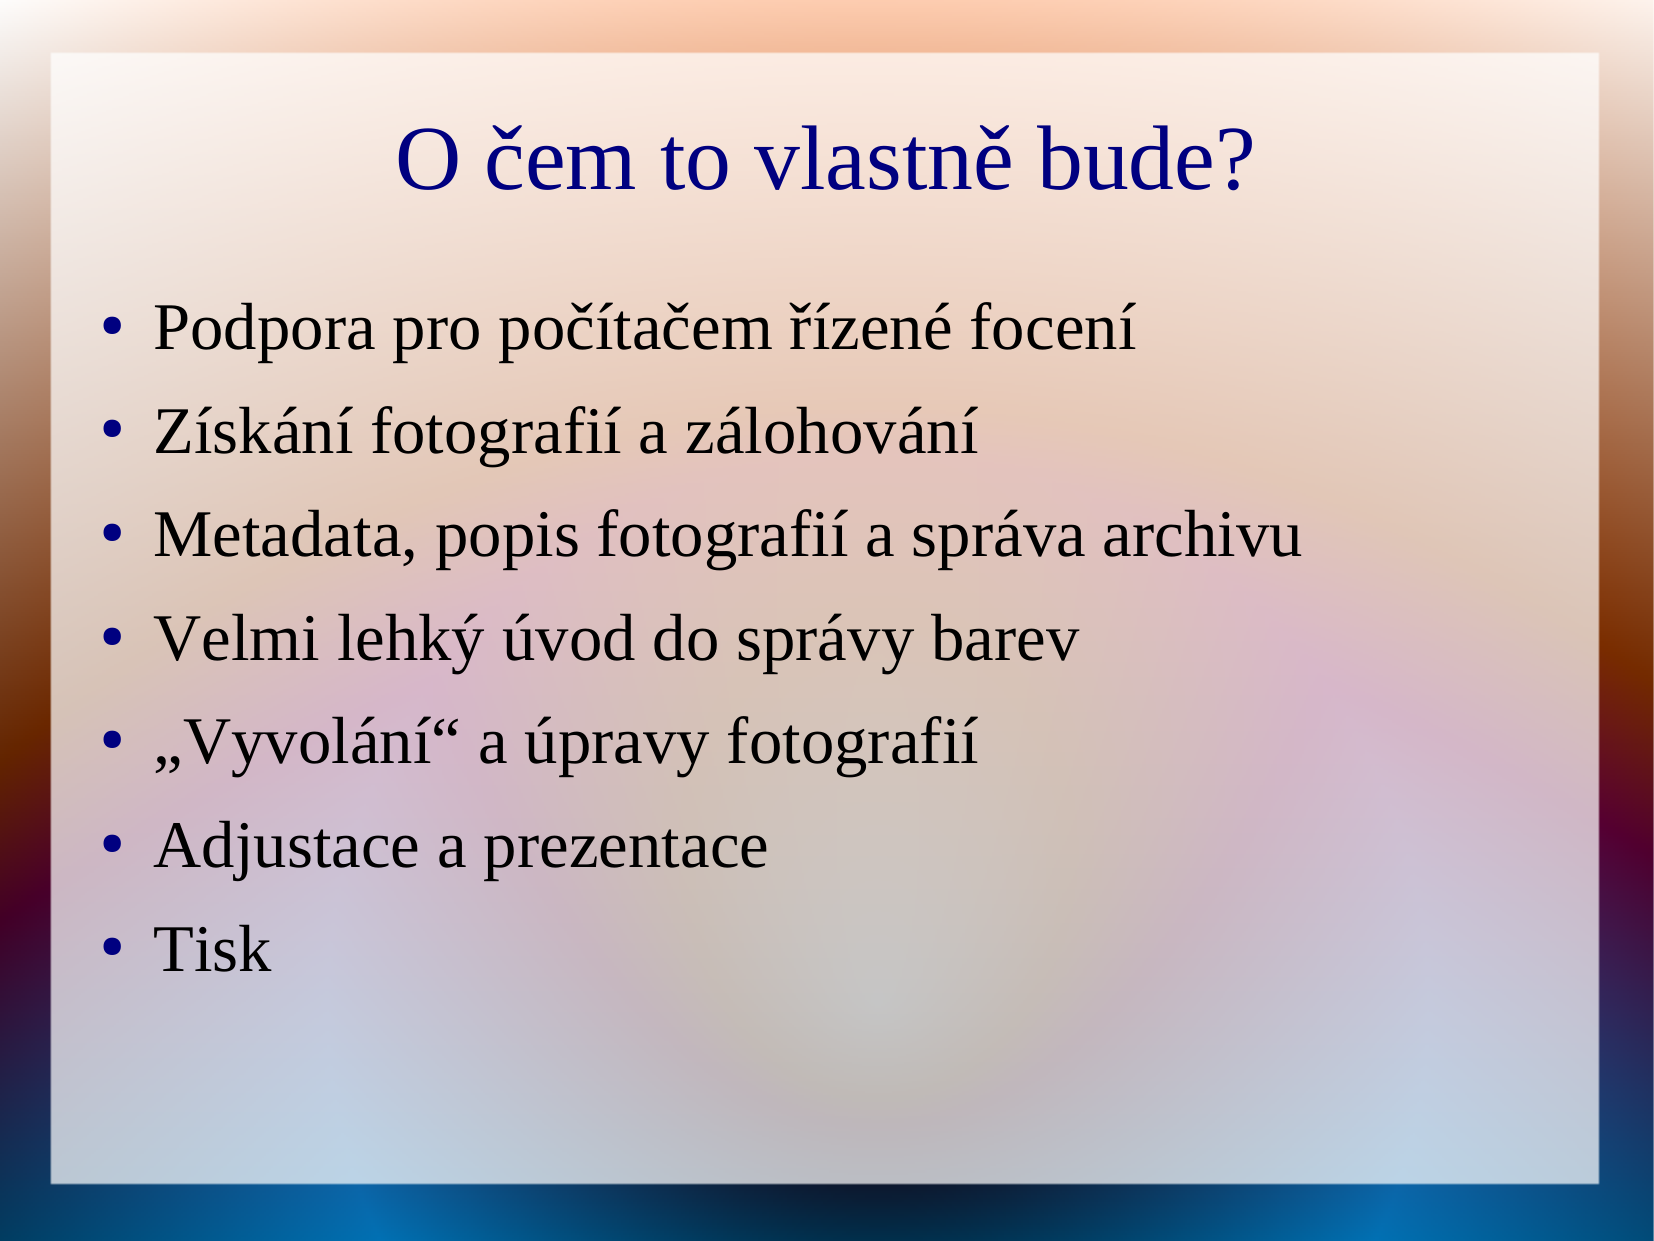

# O čem to vlastně bude?
Podpora pro počítačem řízené focení
Získání fotografií a zálohování
Metadata, popis fotografií a správa archivu
Velmi lehký úvod do správy barev
„Vyvolání“ a úpravy fotografií
Adjustace a prezentace
Tisk